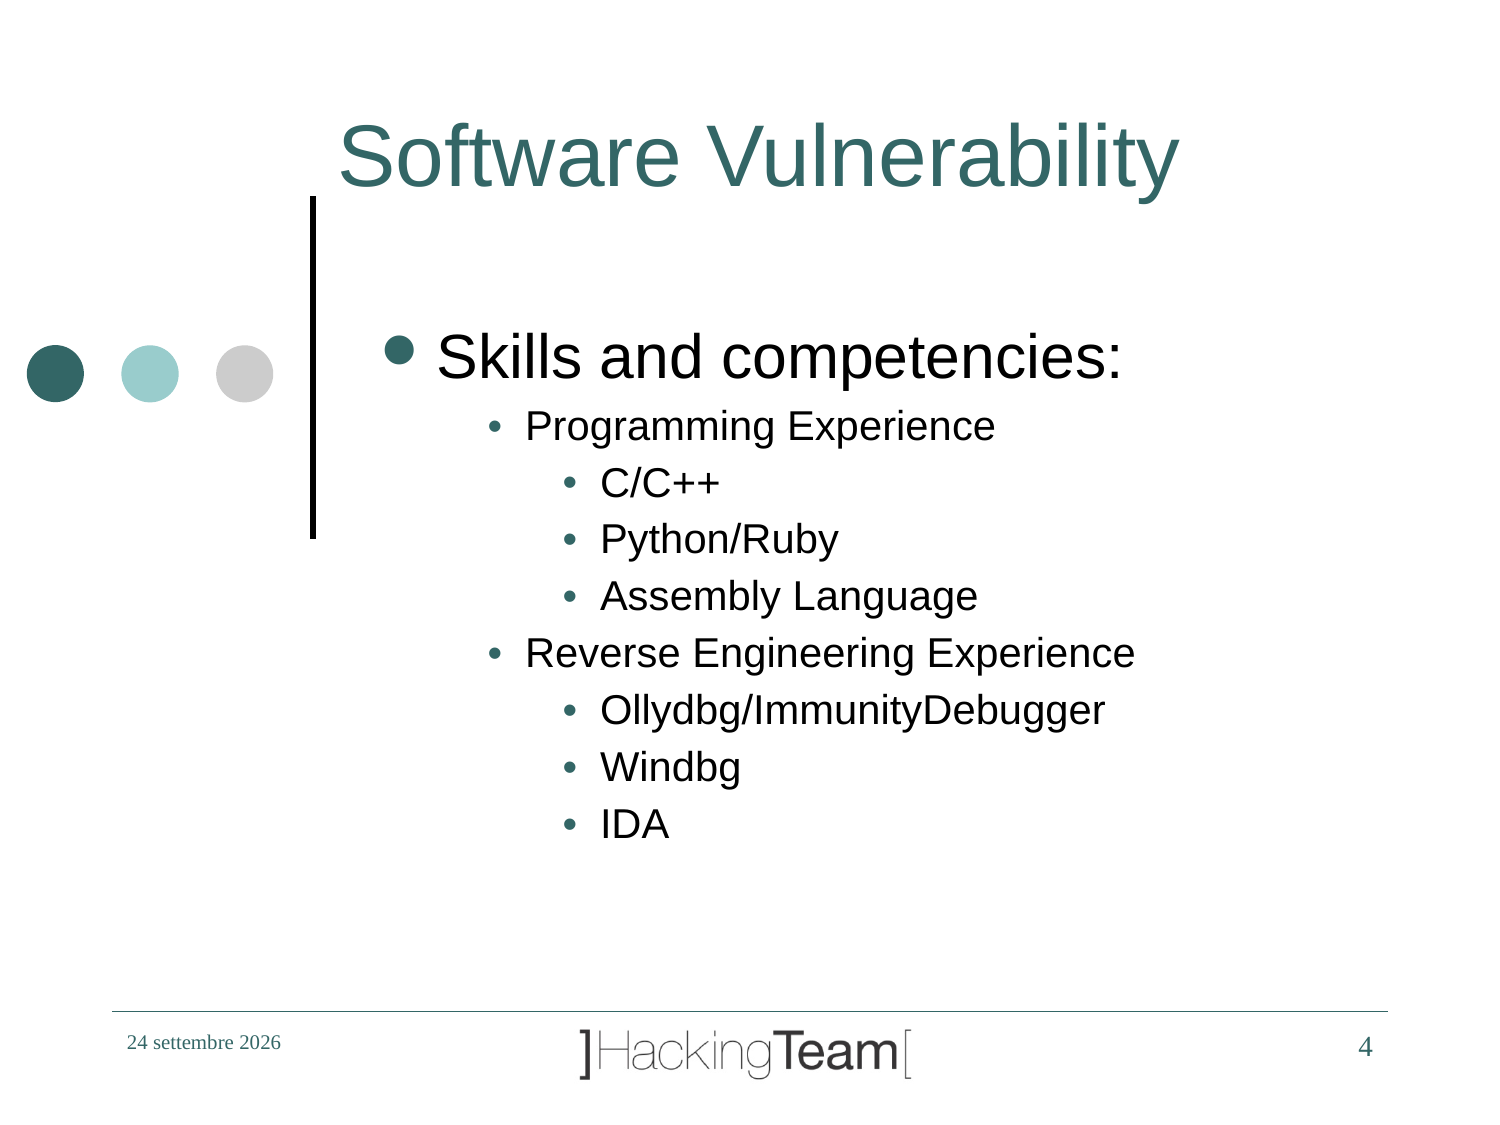

# Software Vulnerability
Skills and competencies:
Programming Experience
C/C++
Python/Ruby
Assembly Language
Reverse Engineering Experience
Ollydbg/ImmunityDebugger
Windbg
IDA
4